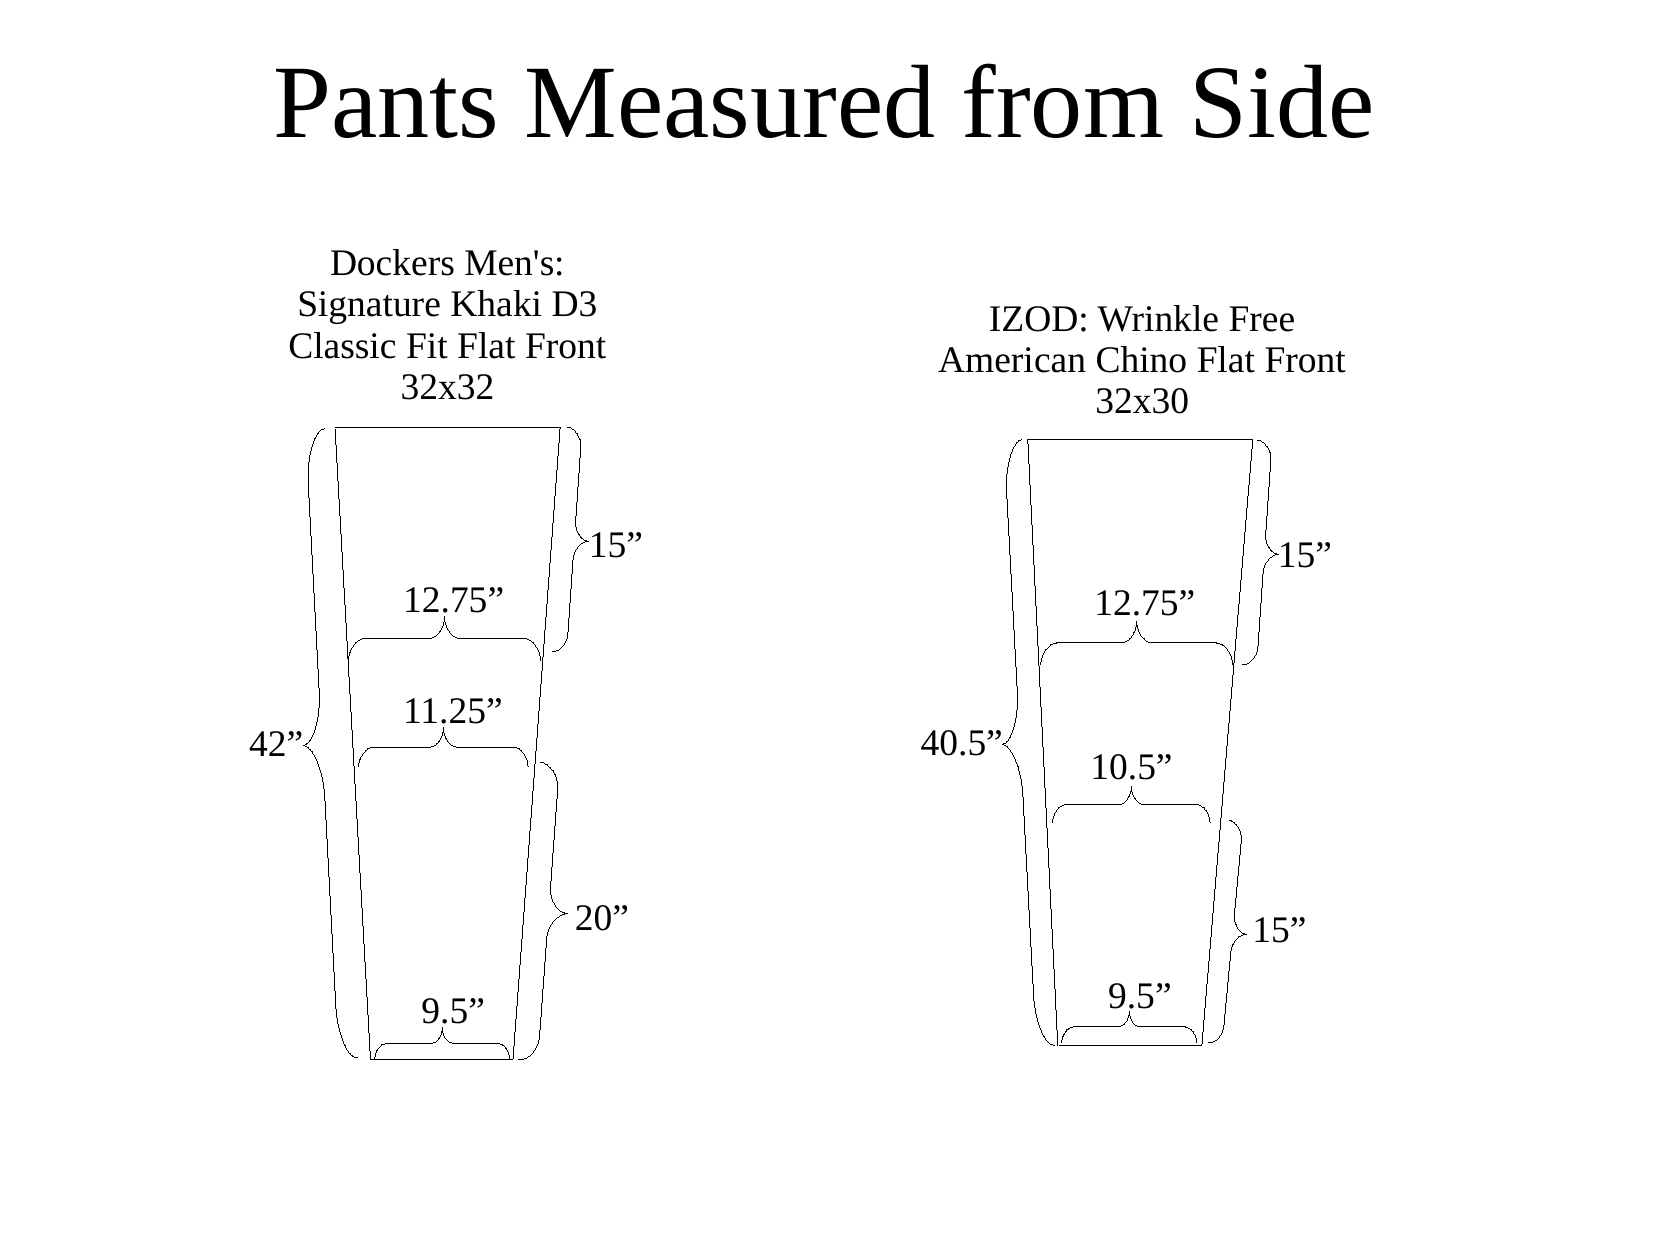

Pants Measured from Side
Dockers Men's: Signature Khaki D3 Classic Fit Flat Front
32x32
IZOD: Wrinkle Free American Chino Flat Front
32x30
15”
15”
12.75”
12.75”
11.25”
40.5”
42”
10.5”
20”
15”
9.5”
9.5”